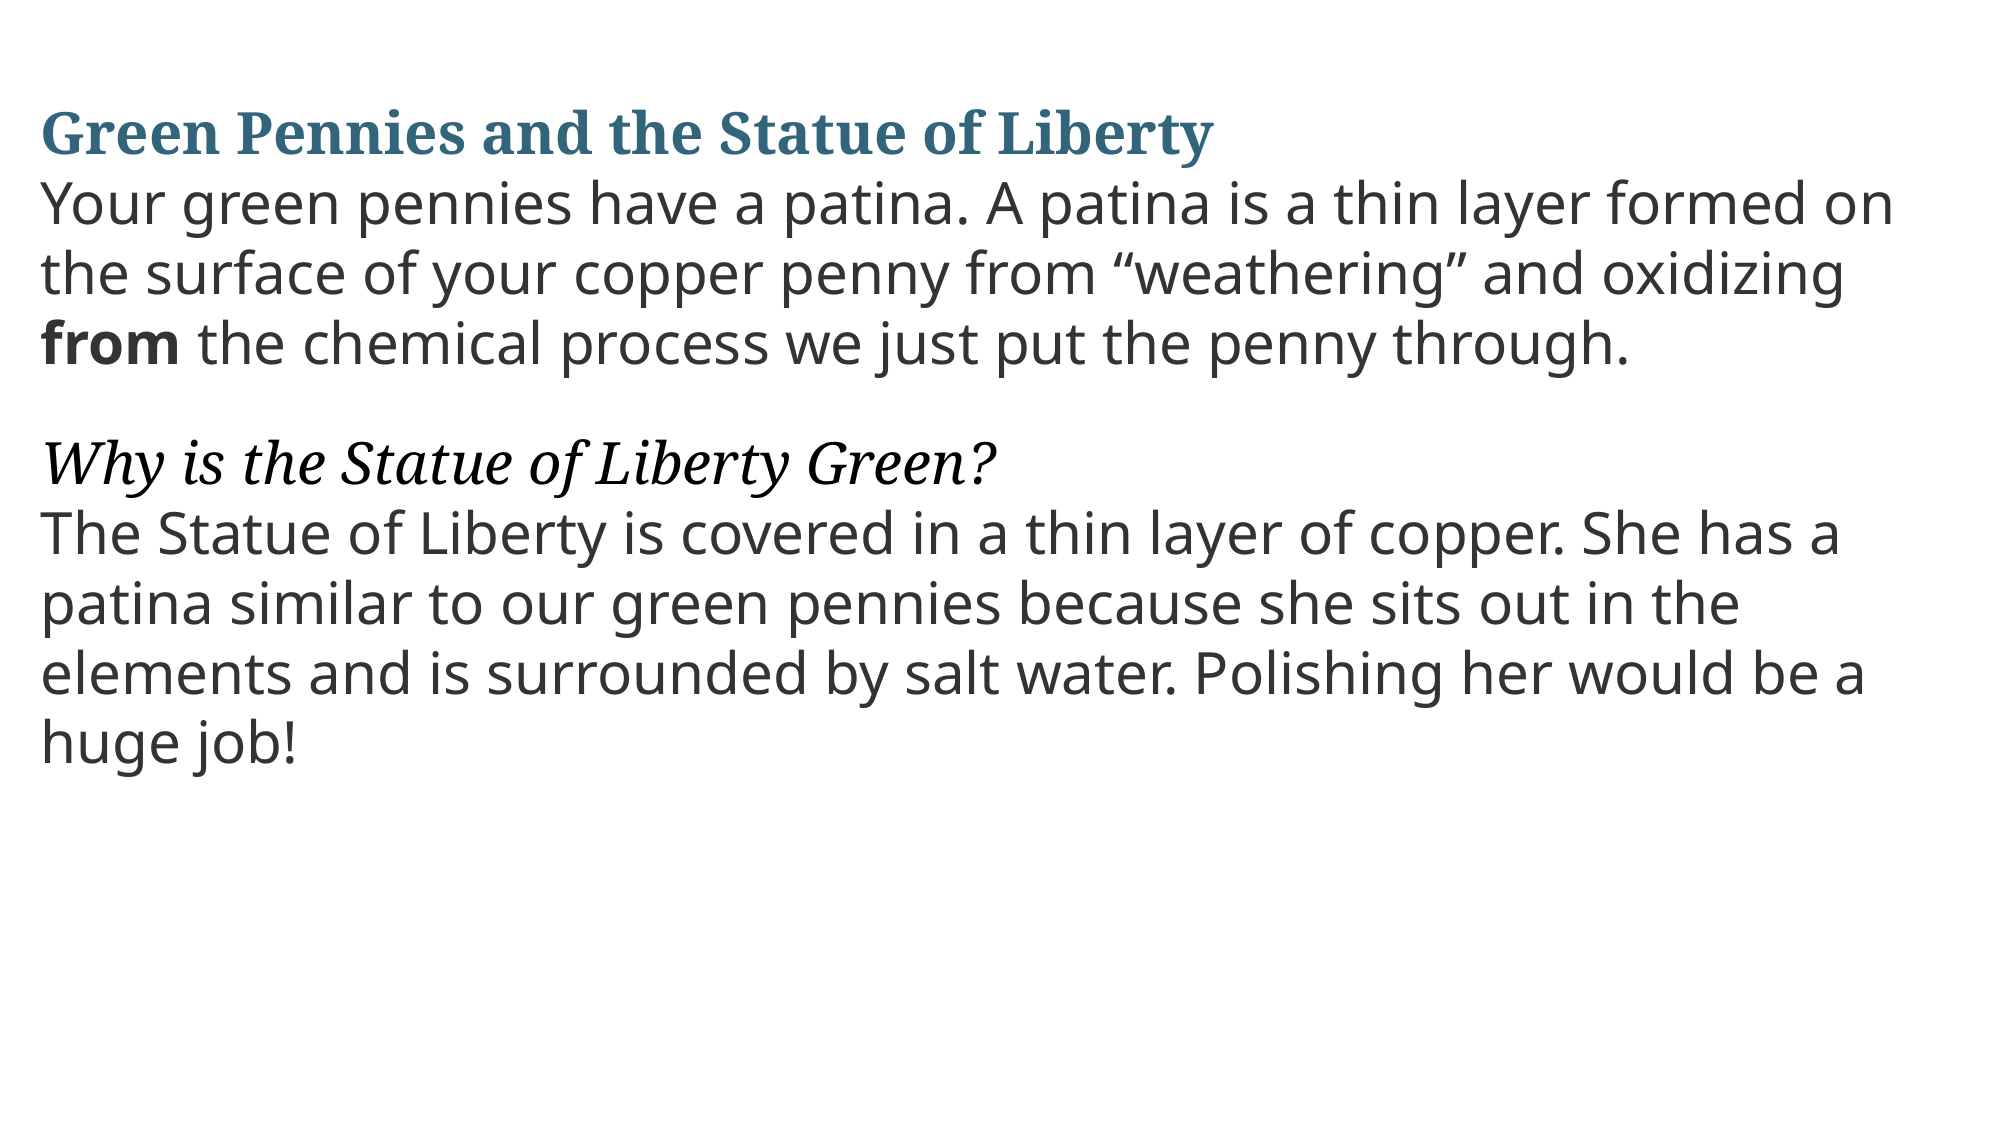

Green Pennies and the Statue of Liberty
Your green pennies have a patina. A patina is a thin layer formed on the surface of your copper penny from “weathering” and oxidizing from the chemical process we just put the penny through.
Why is the Statue of Liberty Green?
The Statue of Liberty is covered in a thin layer of copper. She has a patina similar to our green pennies because she sits out in the elements and is surrounded by salt water. Polishing her would be a huge job!